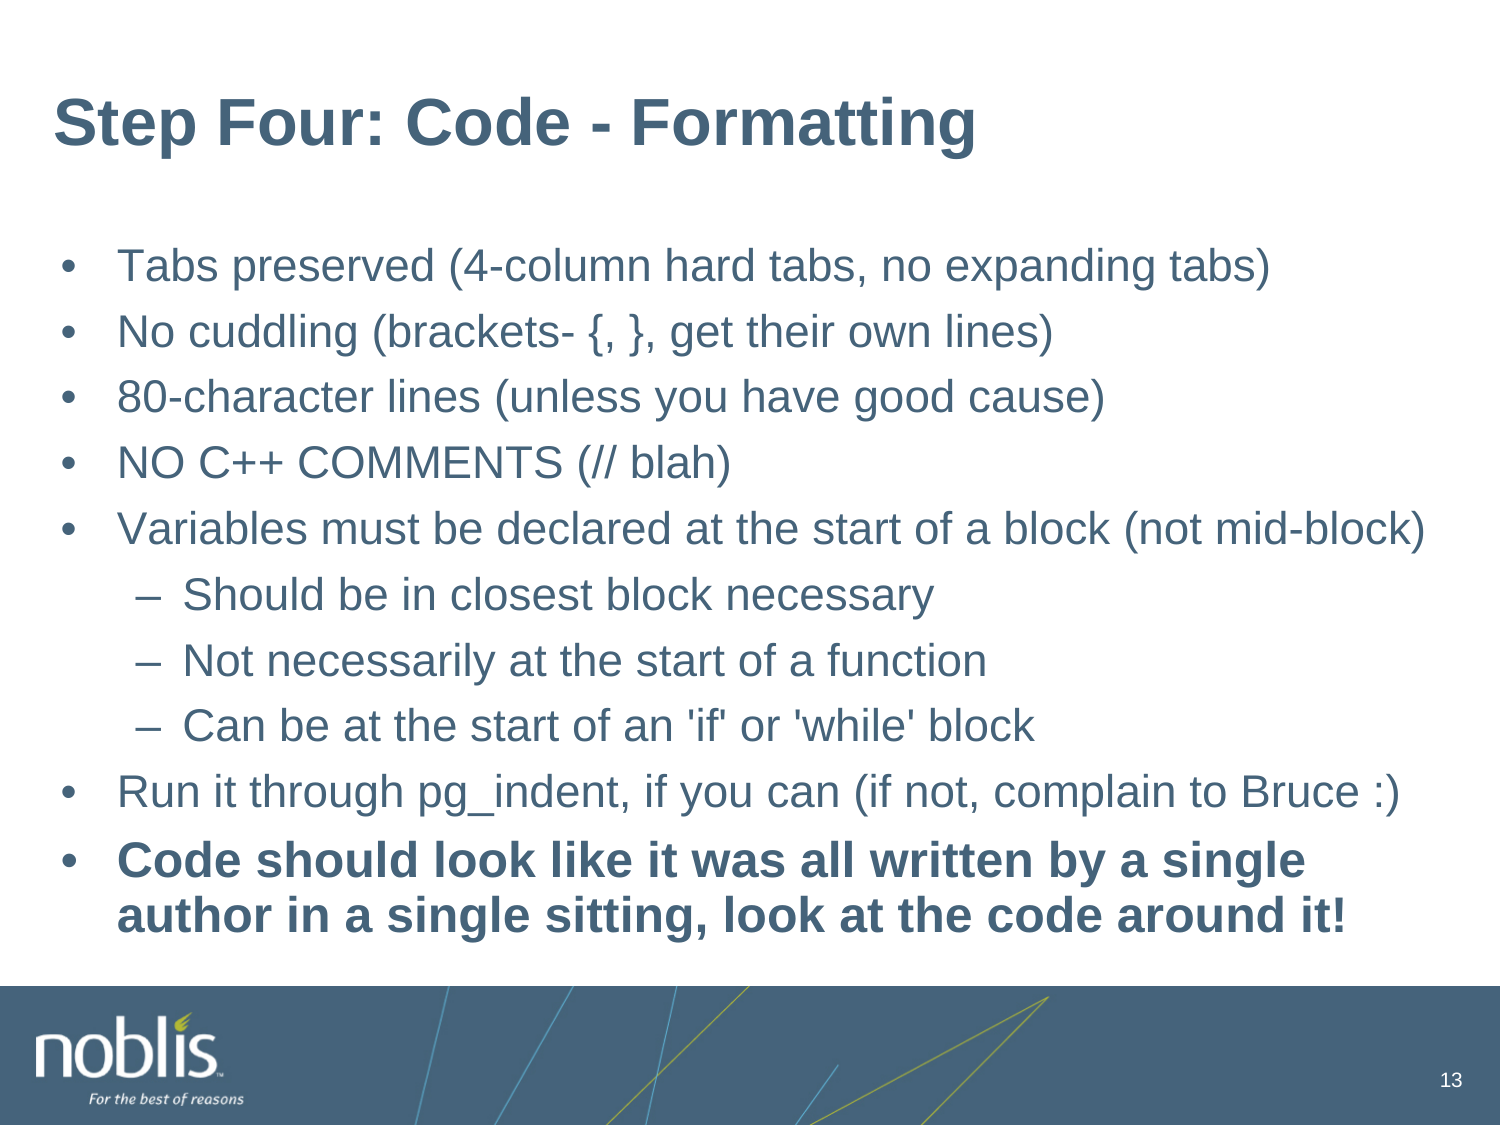

# Step Four: Code - Formatting
Tabs preserved (4-column hard tabs, no expanding tabs)
No cuddling (brackets- {, }, get their own lines)
80-character lines (unless you have good cause)
NO C++ COMMENTS (// blah)
Variables must be declared at the start of a block (not mid-block)
Should be in closest block necessary
Not necessarily at the start of a function
Can be at the start of an 'if' or 'while' block
Run it through pg_indent, if you can (if not, complain to Bruce :)
Code should look like it was all written by a single author in a single sitting, look at the code around it!